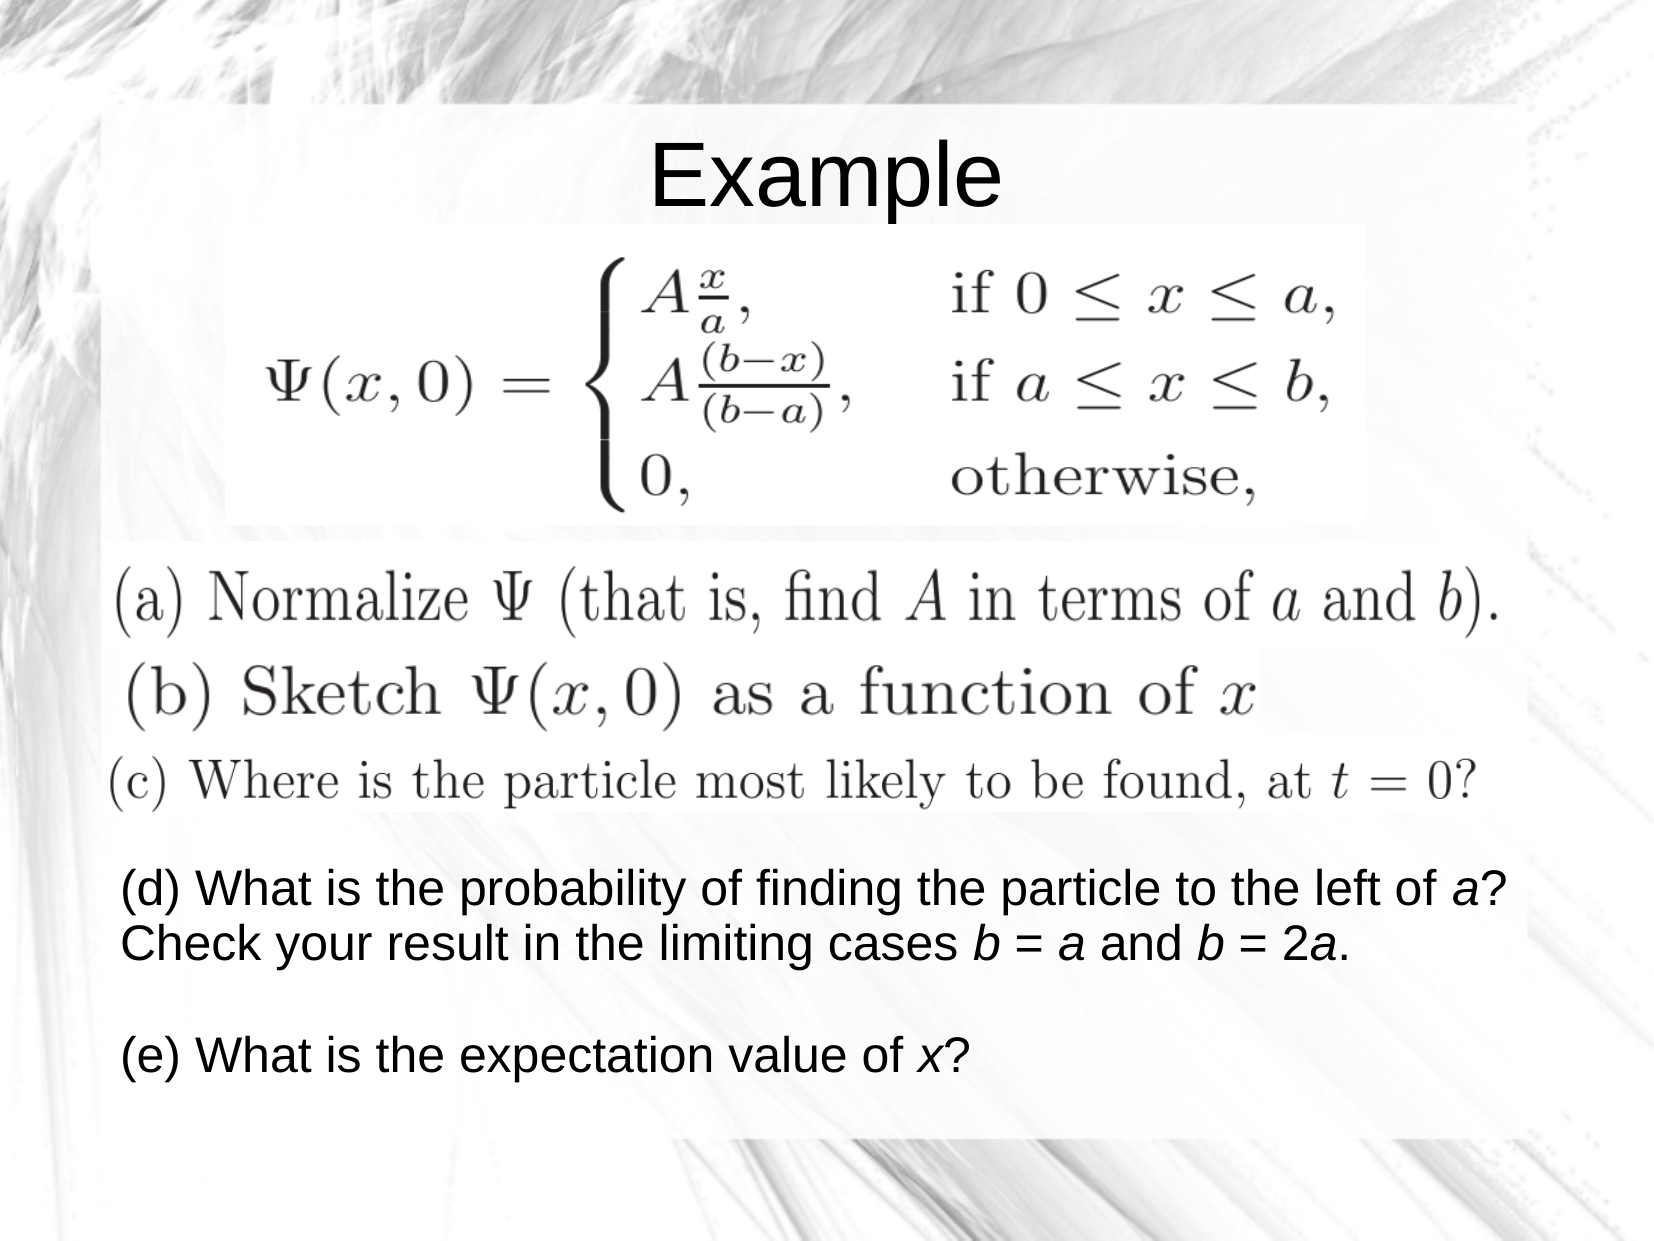

# Example
(d) What is the probability of finding the particle to the left of a? Check your result in the limiting cases b = a and b = 2a.
(e) What is the expectation value of x?